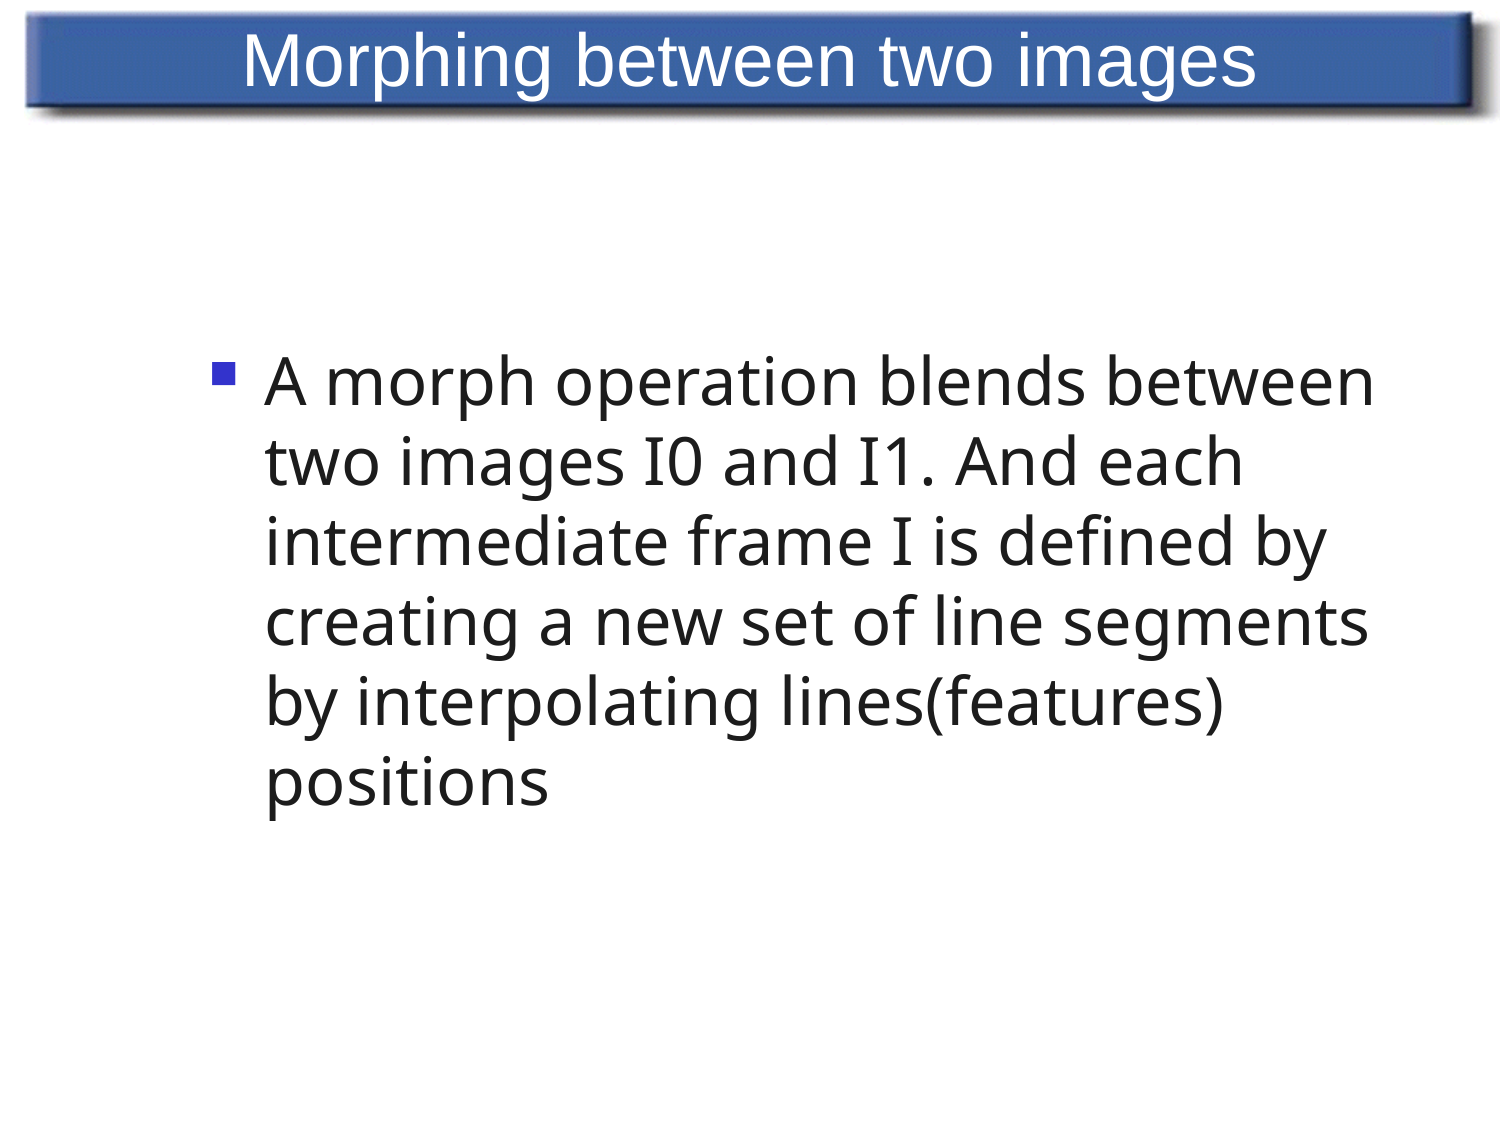

# Morphing between two images
A morph operation blends between two images I0 and I1. And each intermediate frame I is defined by creating a new set of line segments by interpolating lines(features) positions